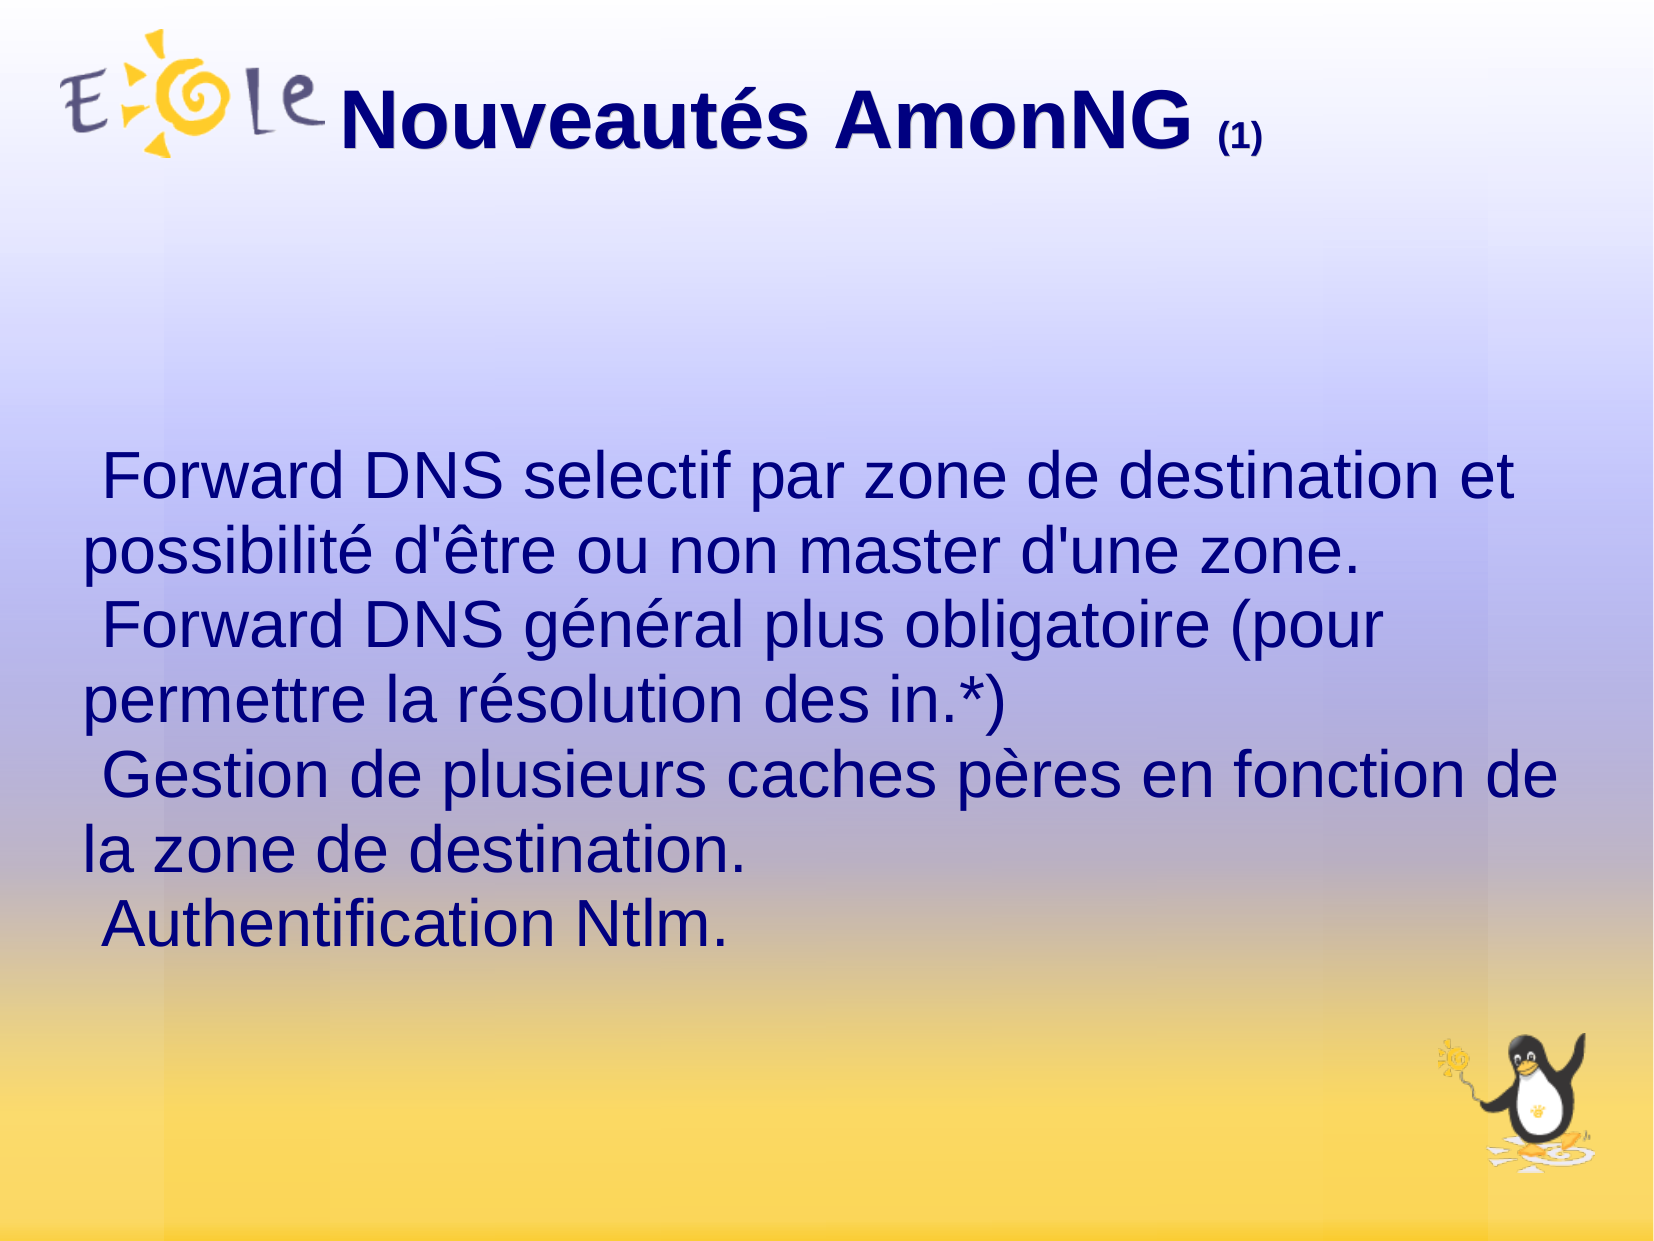

Nouveautés AmonNG (1)
# Forward DNS selectif par zone de destination et possibilité d'être ou non master d'une zone.
 Forward DNS général plus obligatoire (pour permettre la résolution des in.*)
 Gestion de plusieurs caches pères en fonction de la zone de destination.
 Authentification Ntlm.